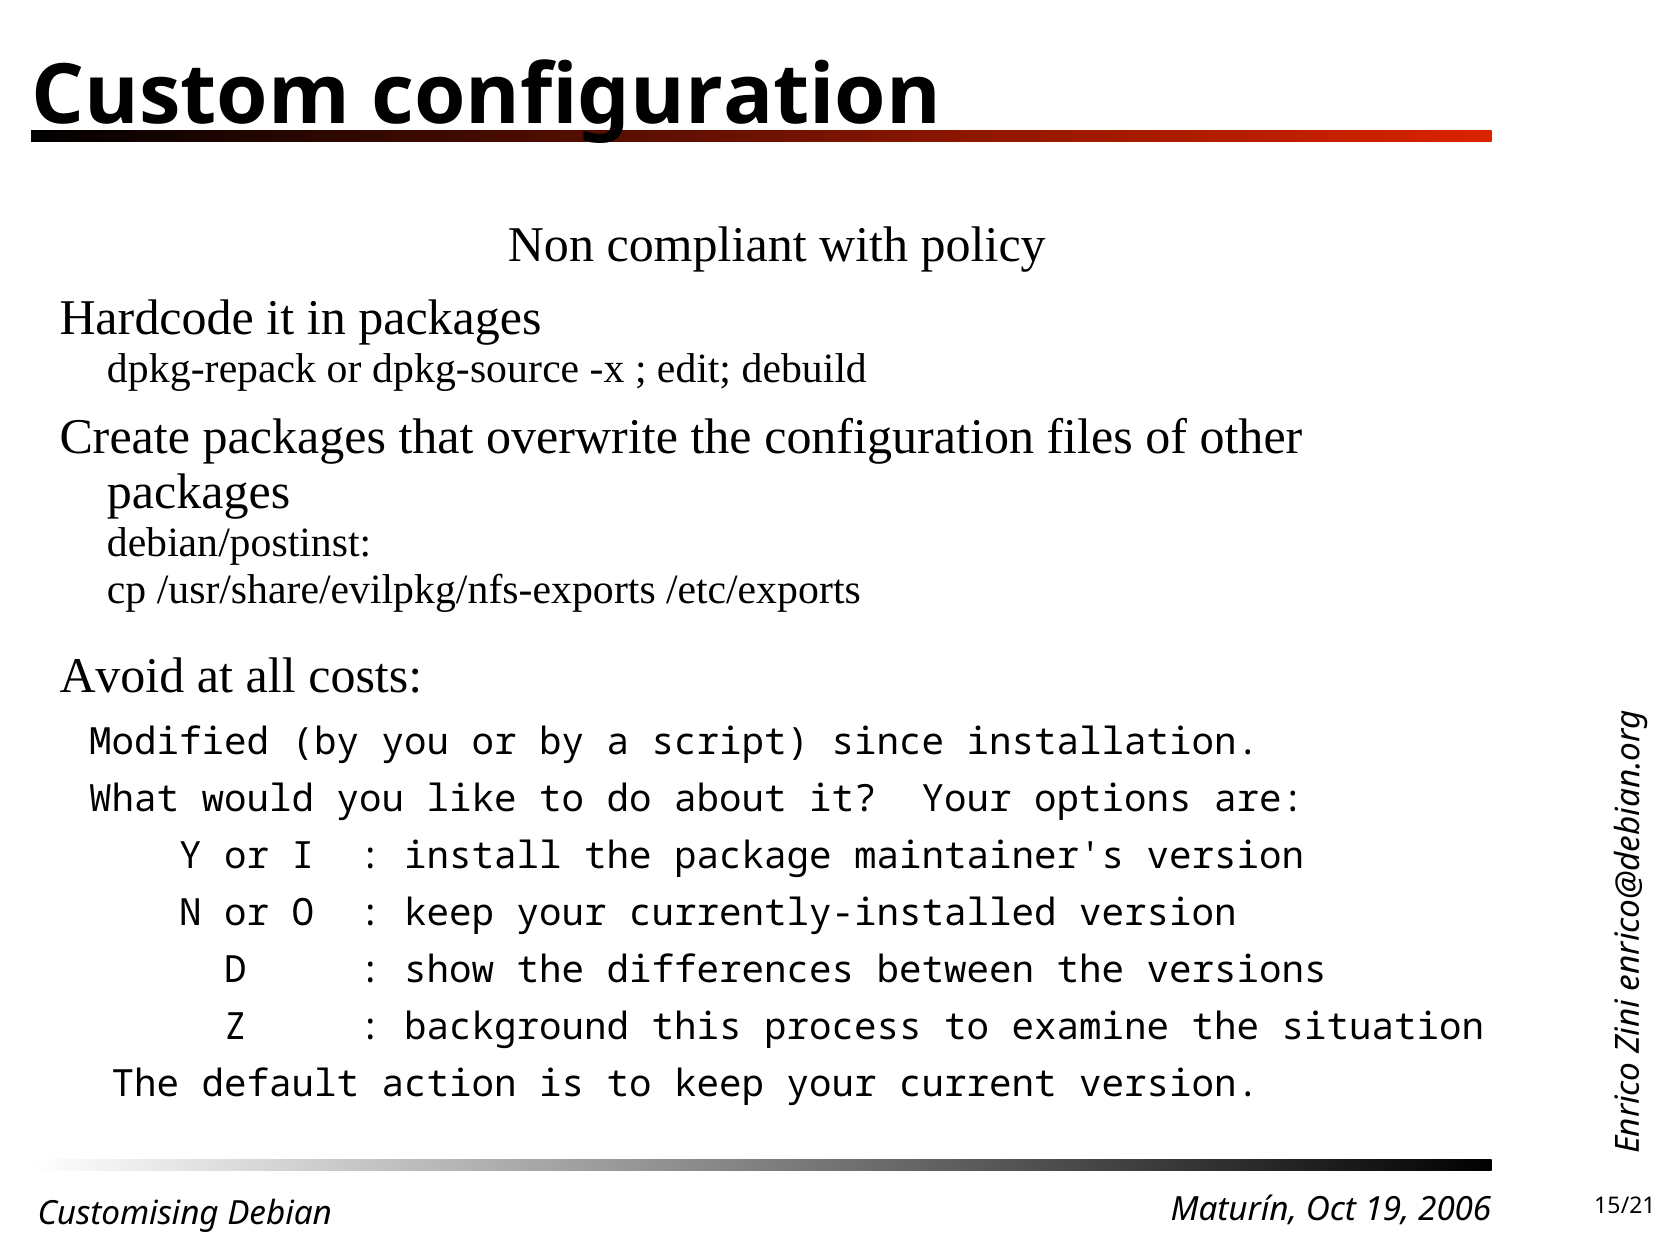

Custom configuration
Non compliant with policy
Hardcode it in packages
dpkg-repack or dpkg-source -x ; edit; debuild
Create packages that overwrite the configuration files of other packages
debian/postinst:
cp /usr/share/evilpkg/nfs-exports /etc/exports
Avoid at all costs:
Modified (by you or by a script) since installation.
What would you like to do about it? Your options are:
 Y or I : install the package maintainer's version
 N or O : keep your currently-installed version
 D : show the differences between the versions
 Z : background this process to examine the situation
 The default action is to keep your current version.